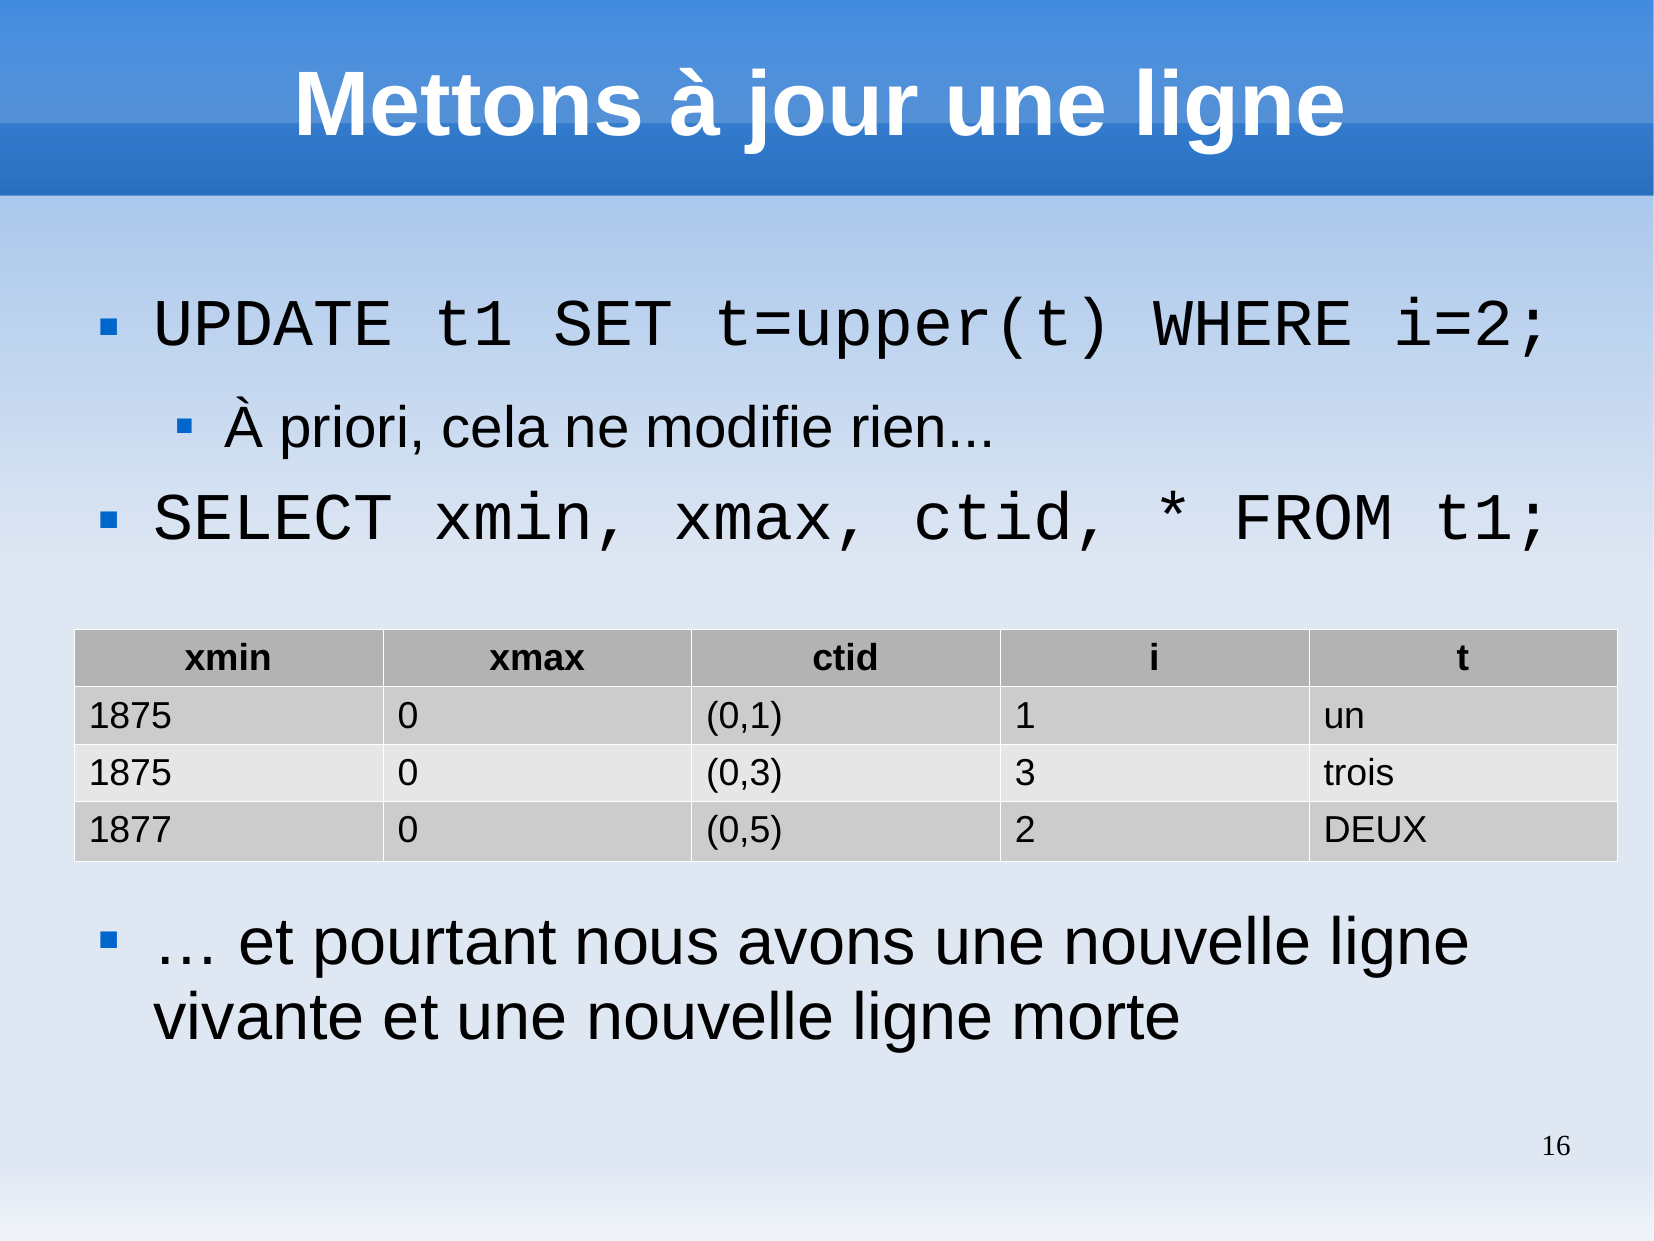

# Mettons à jour une ligne
UPDATE t1 SET t=upper(t) WHERE i=2;
À priori, cela ne modifie rien...
SELECT xmin, xmax, ctid, * FROM t1;
… et pourtant nous avons une nouvelle ligne vivante et une nouvelle ligne morte
| xmin | xmax | ctid | i | t |
| --- | --- | --- | --- | --- |
| 1875 | 0 | (0,1) | 1 | un |
| 1875 | 0 | (0,3) | 3 | trois |
| 1877 | 0 | (0,5) | 2 | DEUX |
16